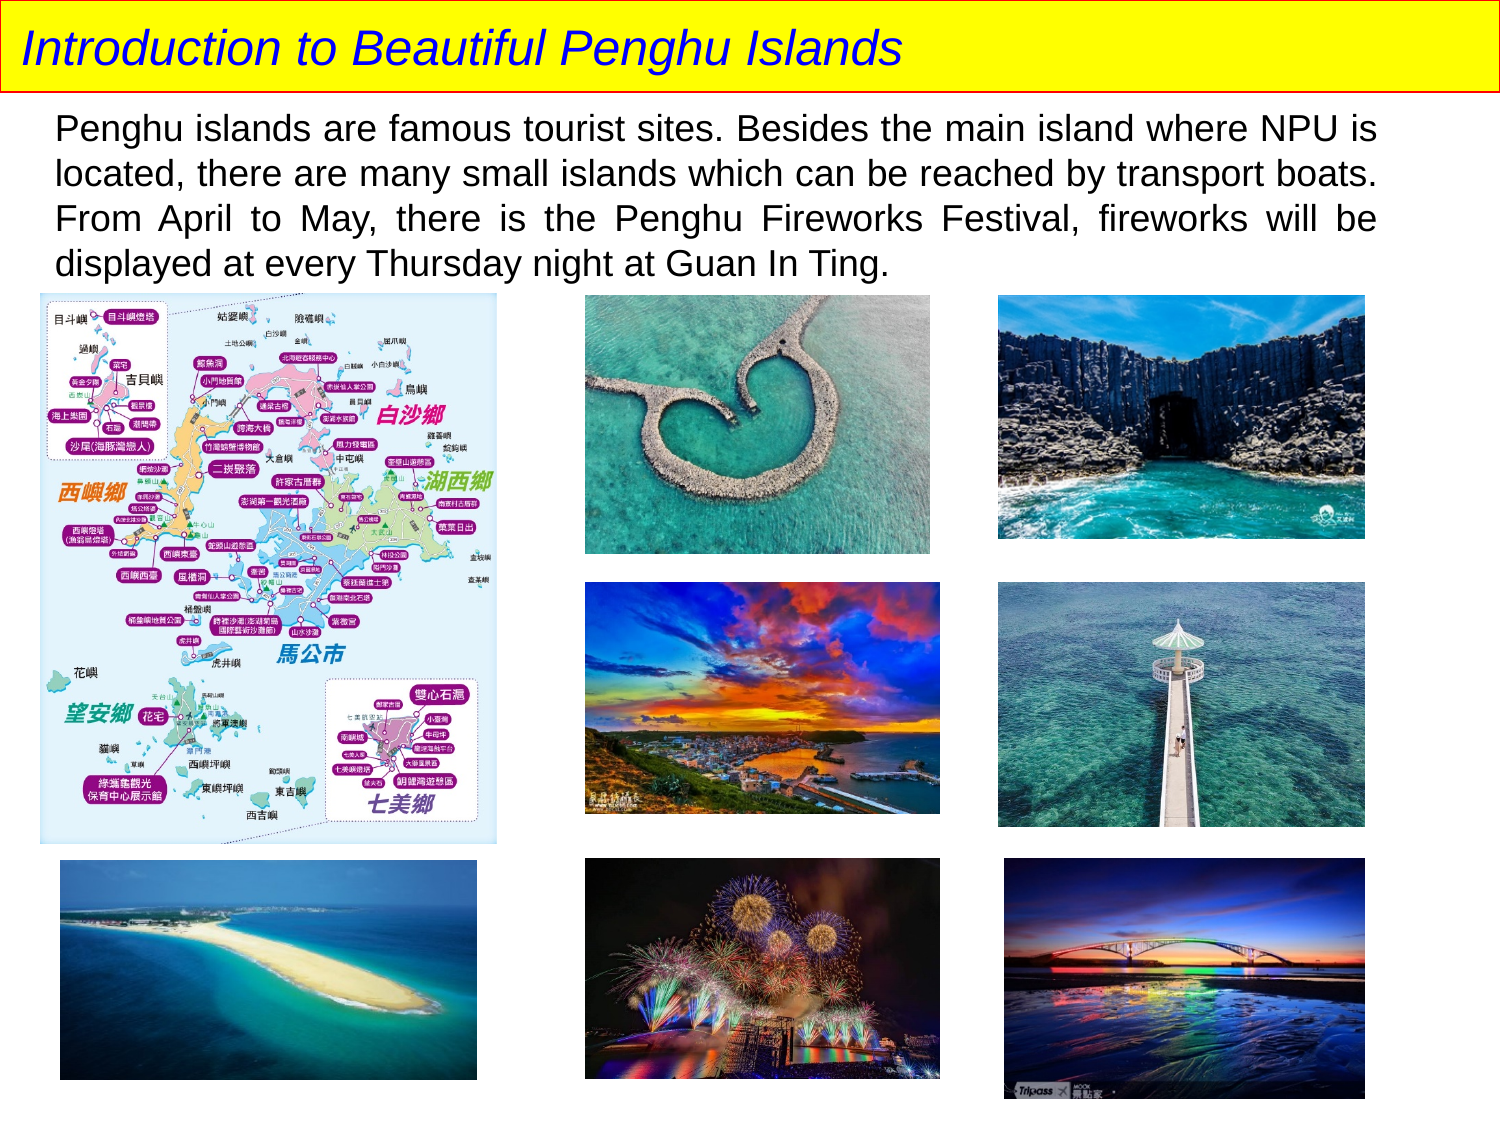

Introduction to Beautiful Penghu Islands
Penghu islands are famous tourist sites. Besides the main island where NPU is located, there are many small islands which can be reached by transport boats. From April to May, there is the Penghu Fireworks Festival, fireworks will be displayed at every Thursday night at Guan In Ting.